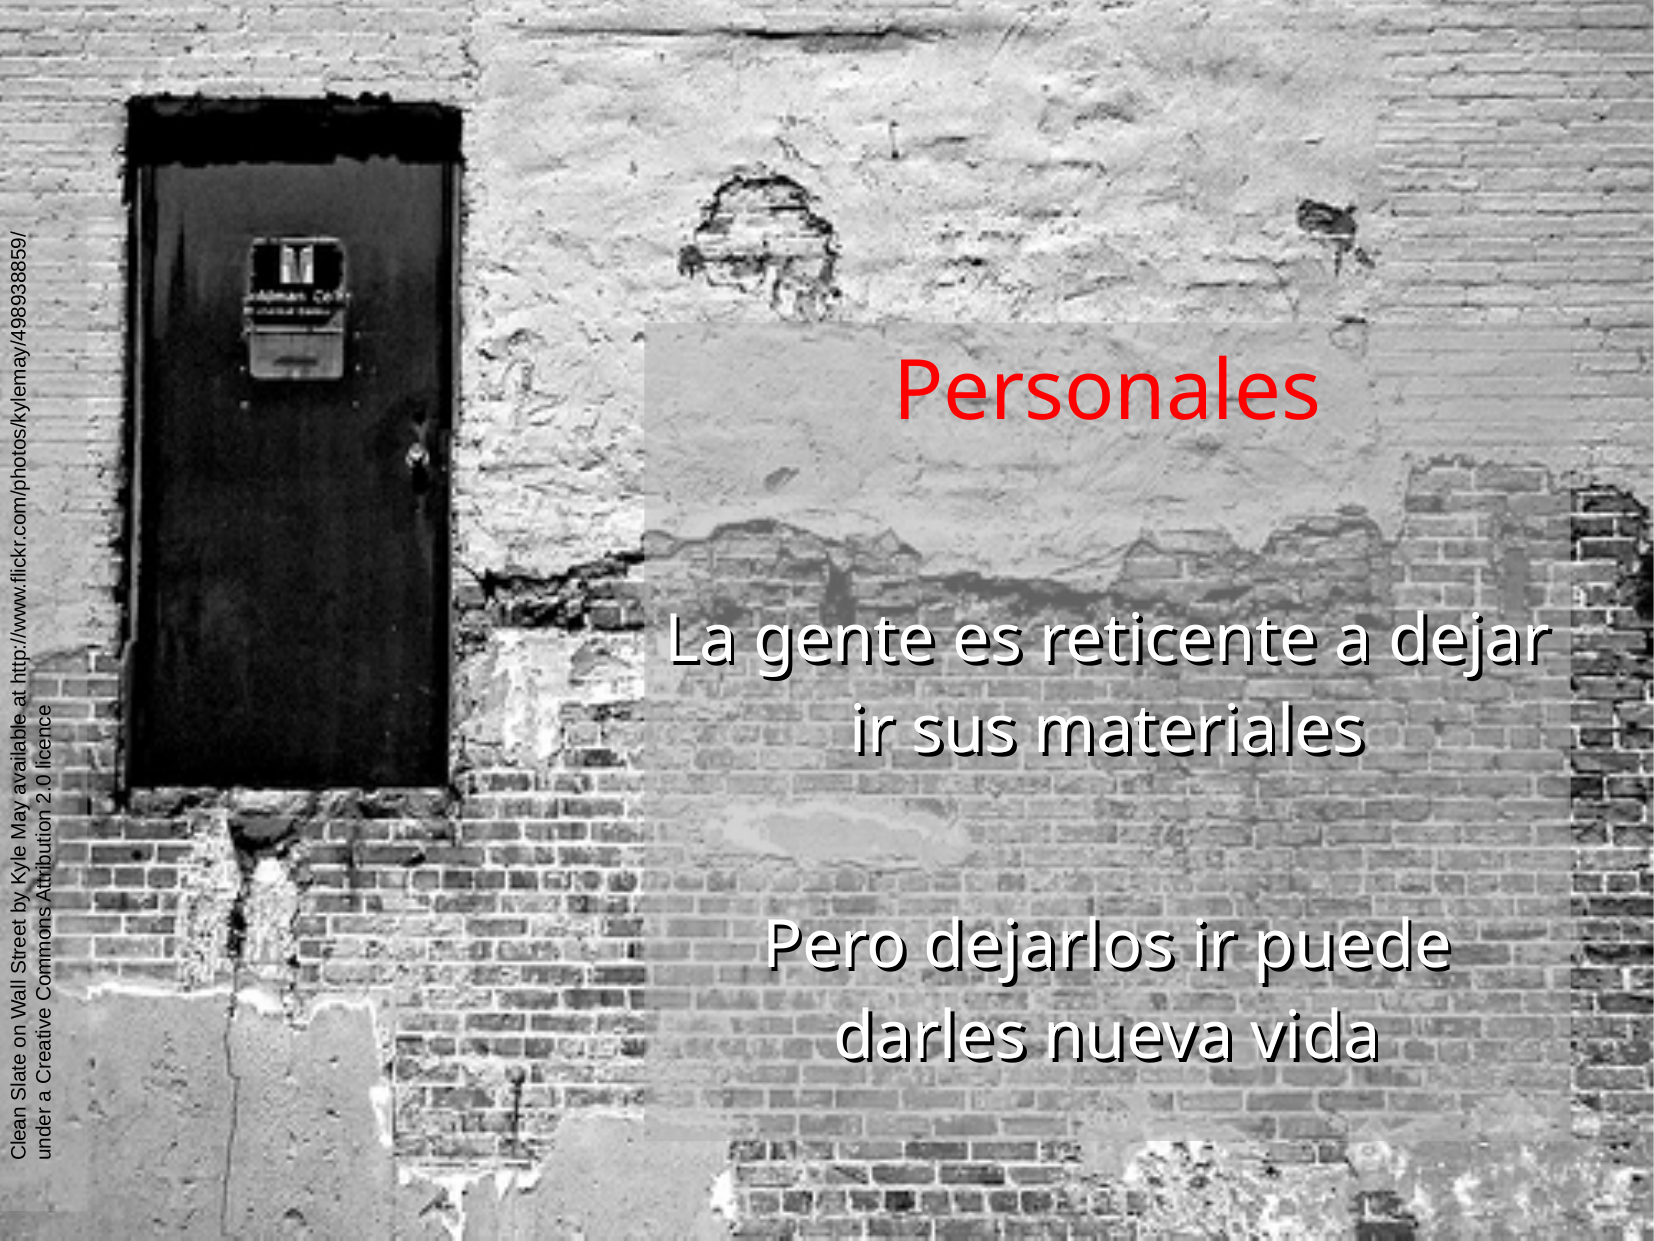

# Personales
La gente es reticente a dejar ir sus materiales
Pero dejarlos ir puede darles nueva vida
Clean Slate on Wall Street by Kyle May available at http://www.flickr.com/photos/kylemay/498938859/
under a Creative Commons Attribution 2.0 licence